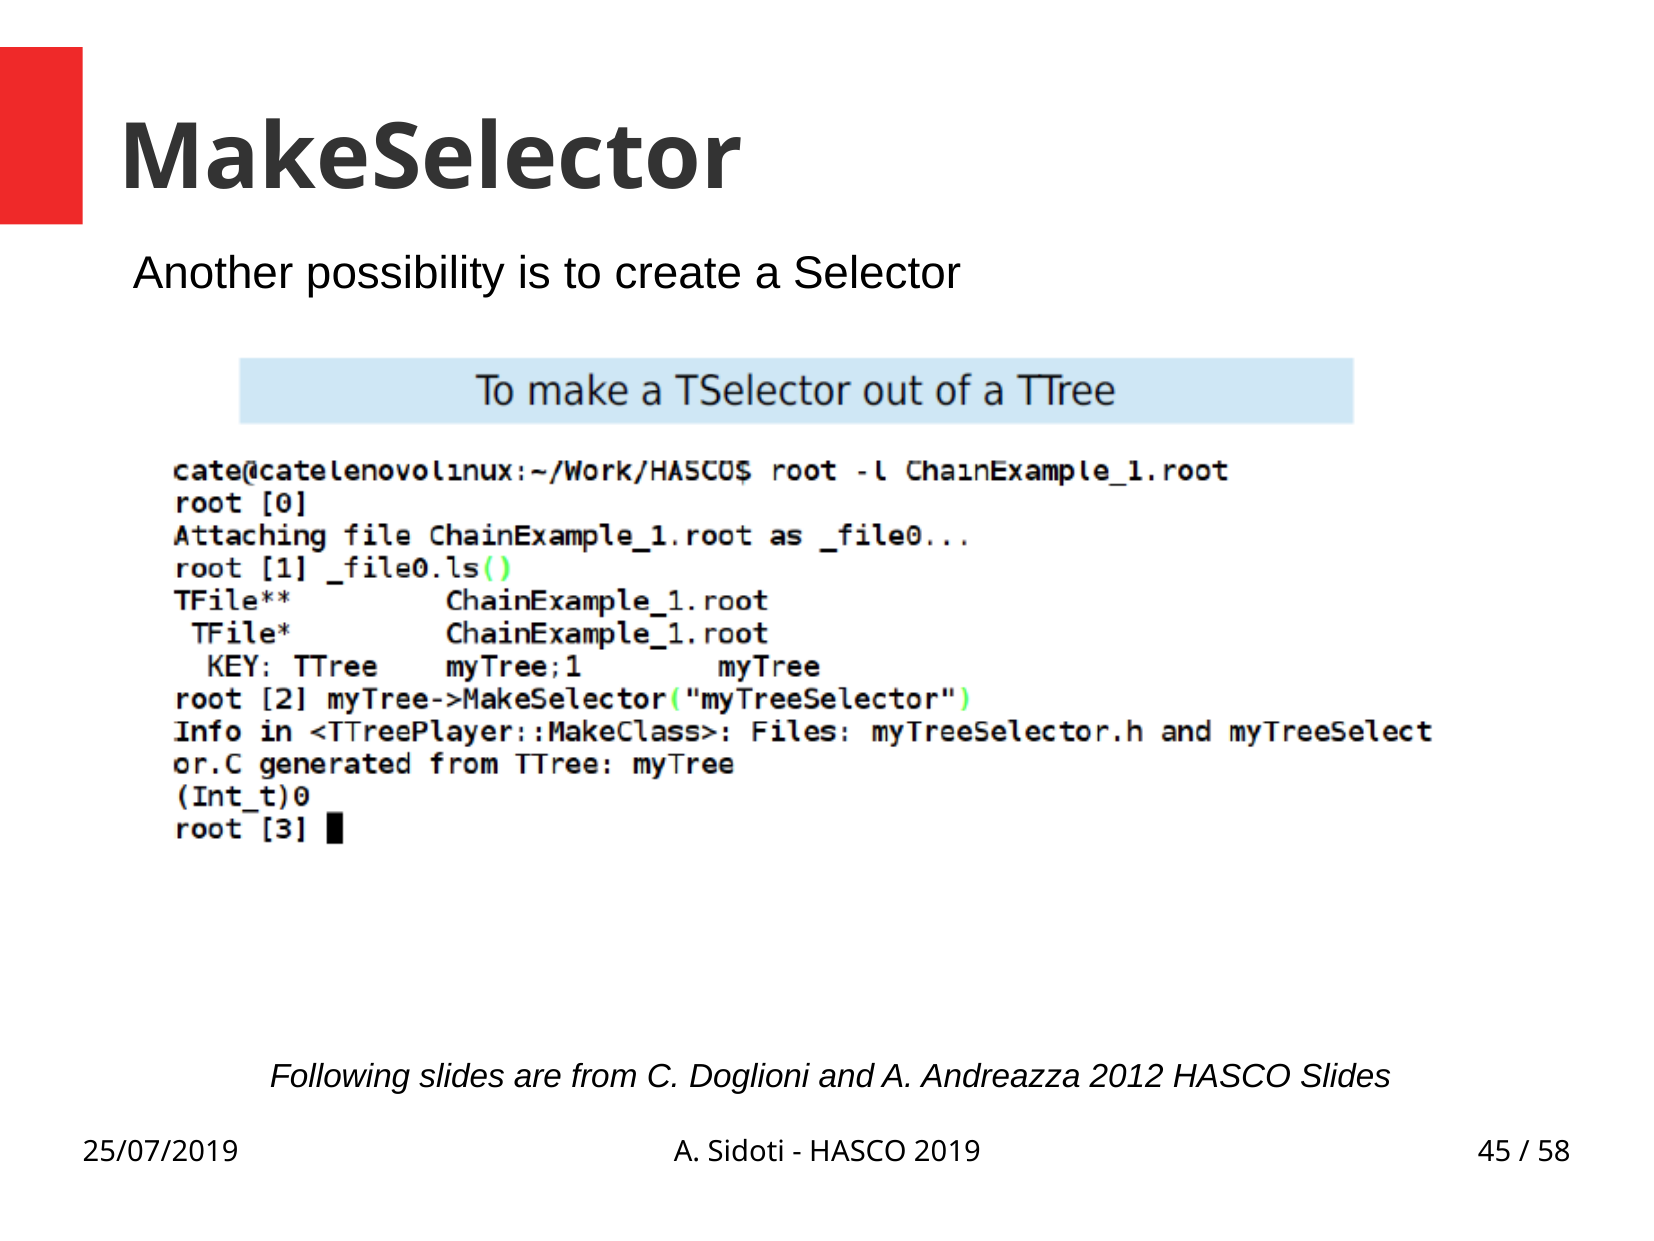

# MakeSelector
Another possibility is to create a Selector
Following slides are from C. Doglioni and A. Andreazza 2012 HASCO Slides
25/07/2019
A. Sidoti - HASCO 2019
45